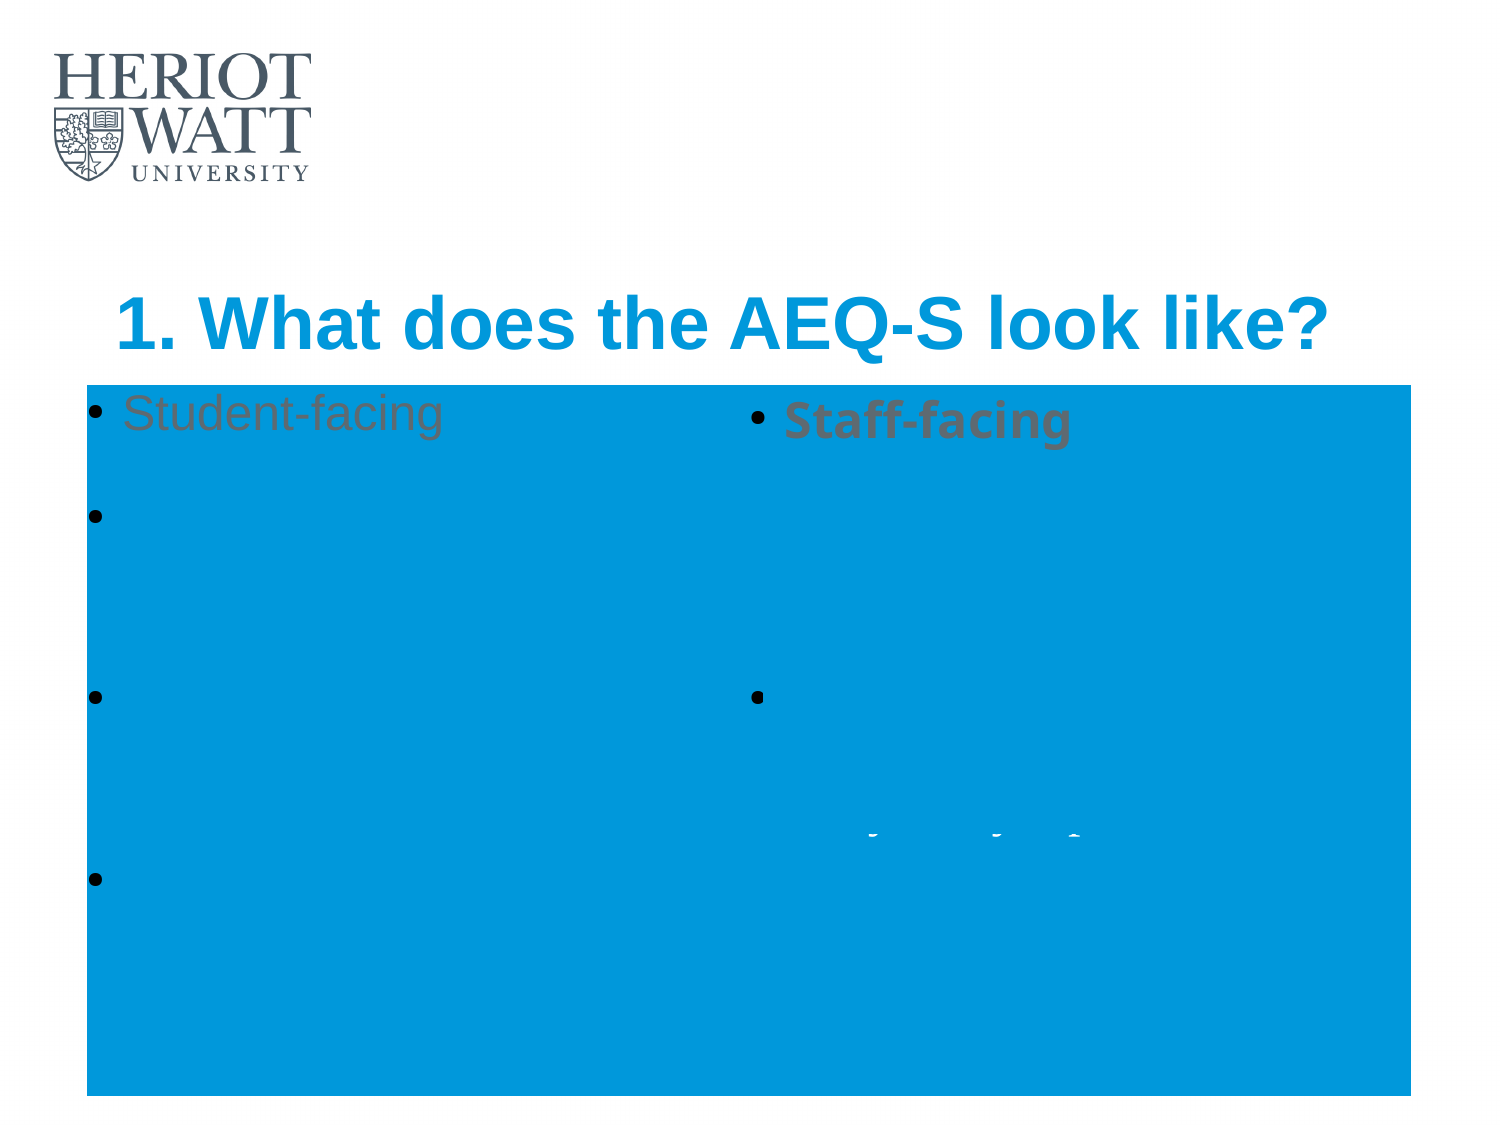

# 1. What does the AEQ-S look like?
| Student-facing | Staff-facing |
| --- | --- |
| I receive hardly any feedback on my work | Students receive hardly any feedback on their work |
| The way the assessment works on this course you have to study every topic | The way the assessment works on this course students have to study every topic |
| The staff seem more interested in testing what I have memorised than what I understand | Assessments are more focused on testing what students have memorised than what they understand |